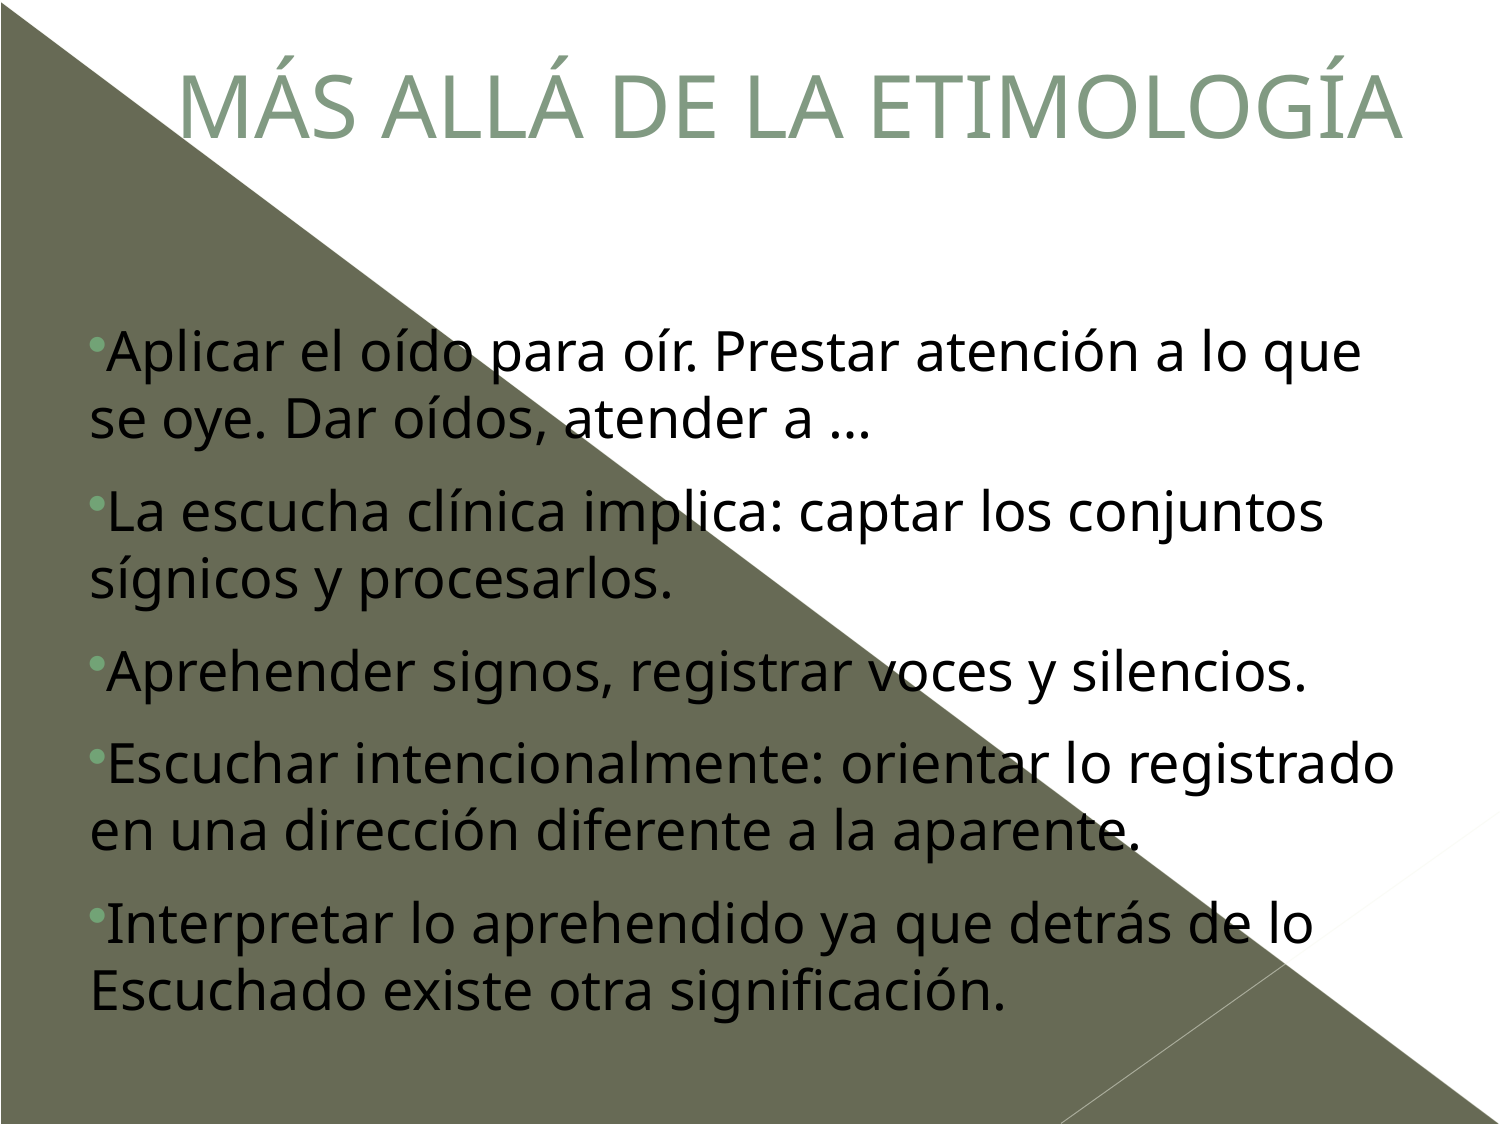

# MÁS ALLÁ DE LA ETIMOLOGÍA
Aplicar el oído para oír. Prestar atención a lo que se oye. Dar oídos, atender a …
La escucha clínica implica: captar los conjuntos sígnicos y procesarlos.
Aprehender signos, registrar voces y silencios.
Escuchar intencionalmente: orientar lo registrado en una dirección diferente a la aparente.
Interpretar lo aprehendido ya que detrás de lo Escuchado existe otra significación.